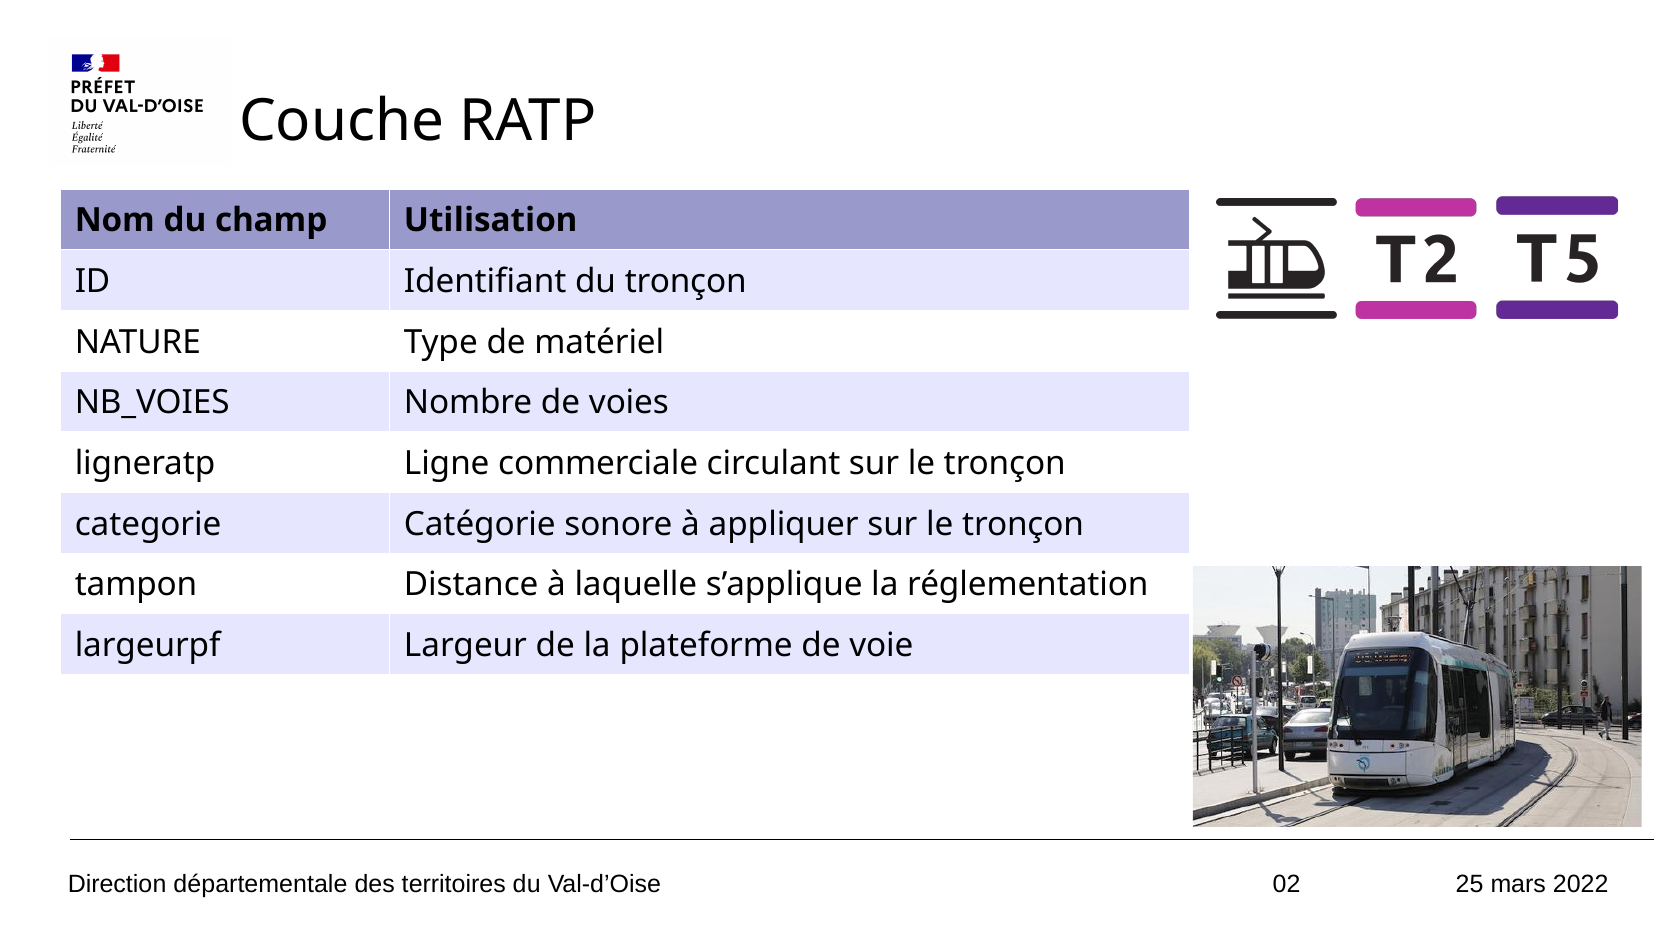

Couche RATP
| Nom du champ | Utilisation |
| --- | --- |
| ID | Identifiant du tronçon |
| NATURE | Type de matériel |
| NB\_VOIES | Nombre de voies |
| ligneratp | Ligne commerciale circulant sur le tronçon |
| categorie | Catégorie sonore à appliquer sur le tronçon |
| tampon | Distance à laquelle s’applique la réglementation |
| largeurpf | Largeur de la plateforme de voie |
Direction départementale des territoires du Val-d’Oise
25 mars 2022
02